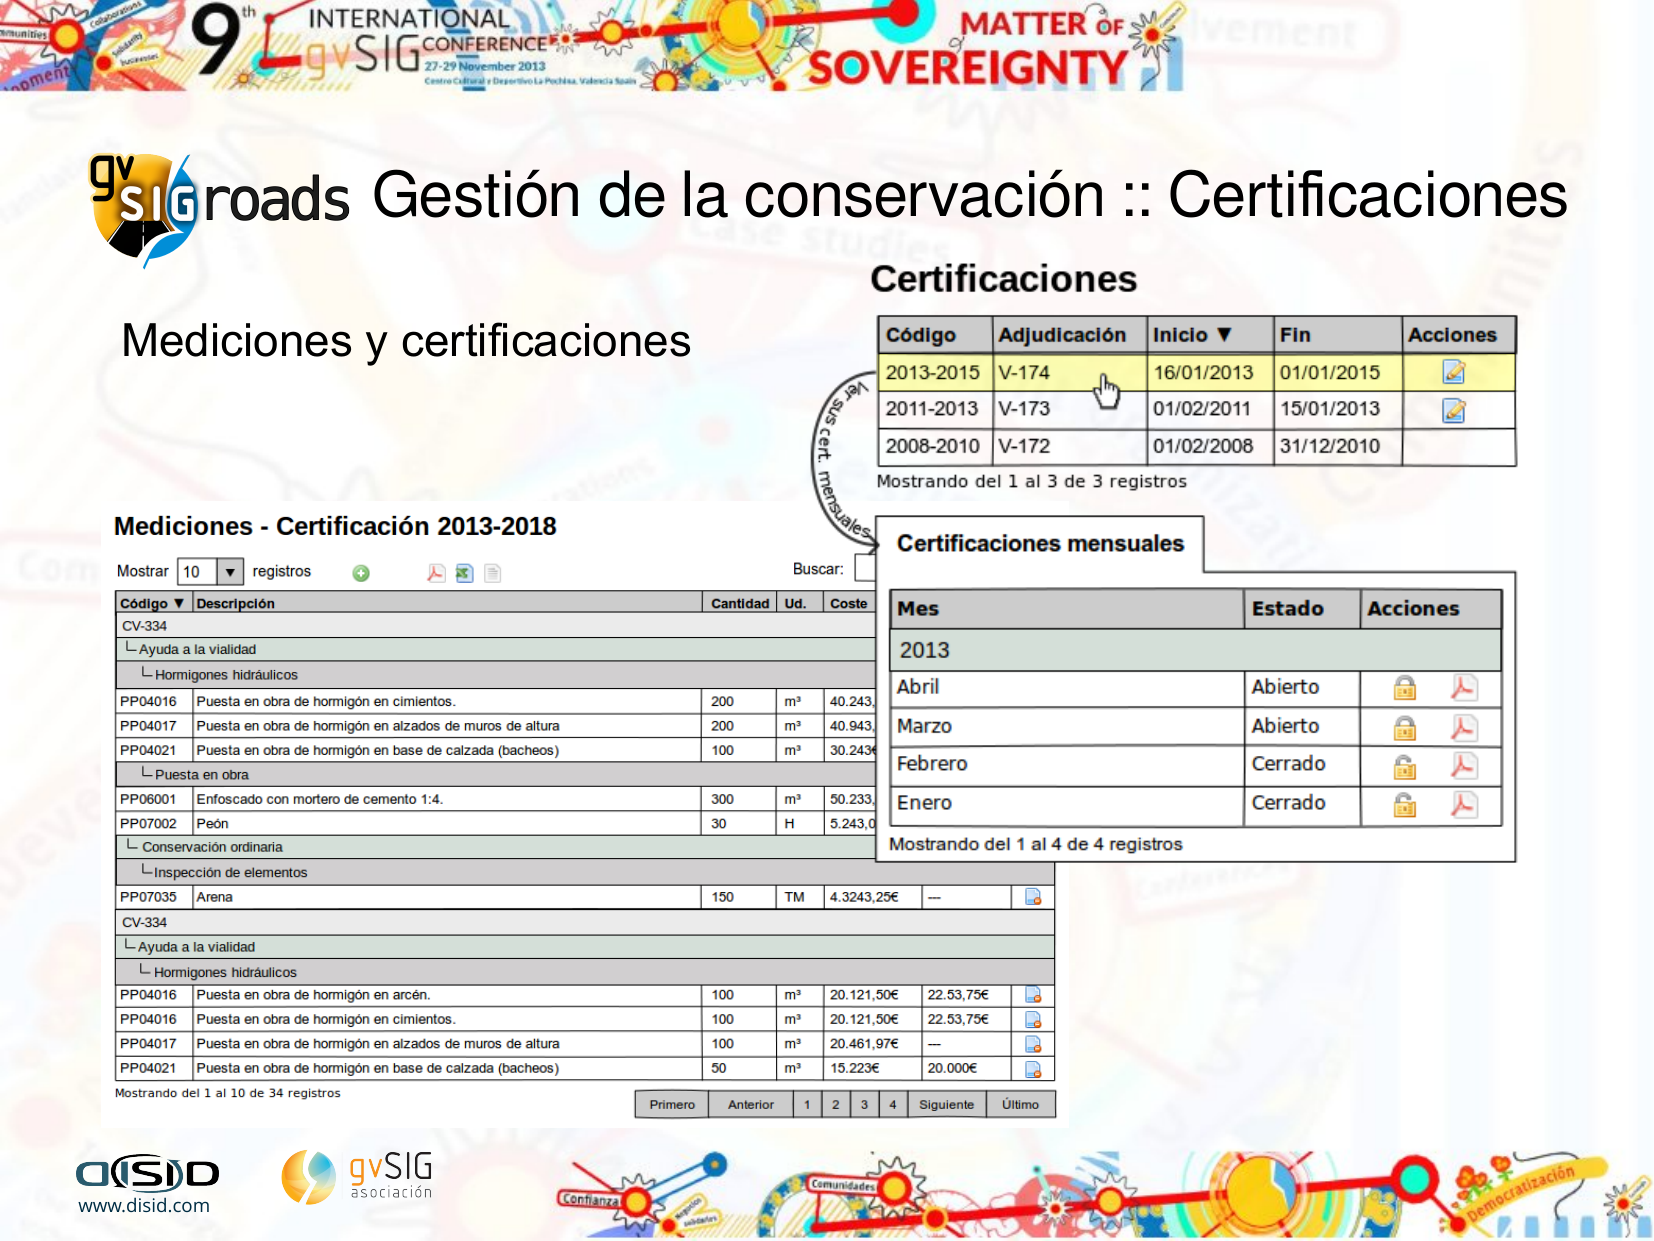

# Gestión de la conservación :: Certificaciones
Mediciones y certificaciones